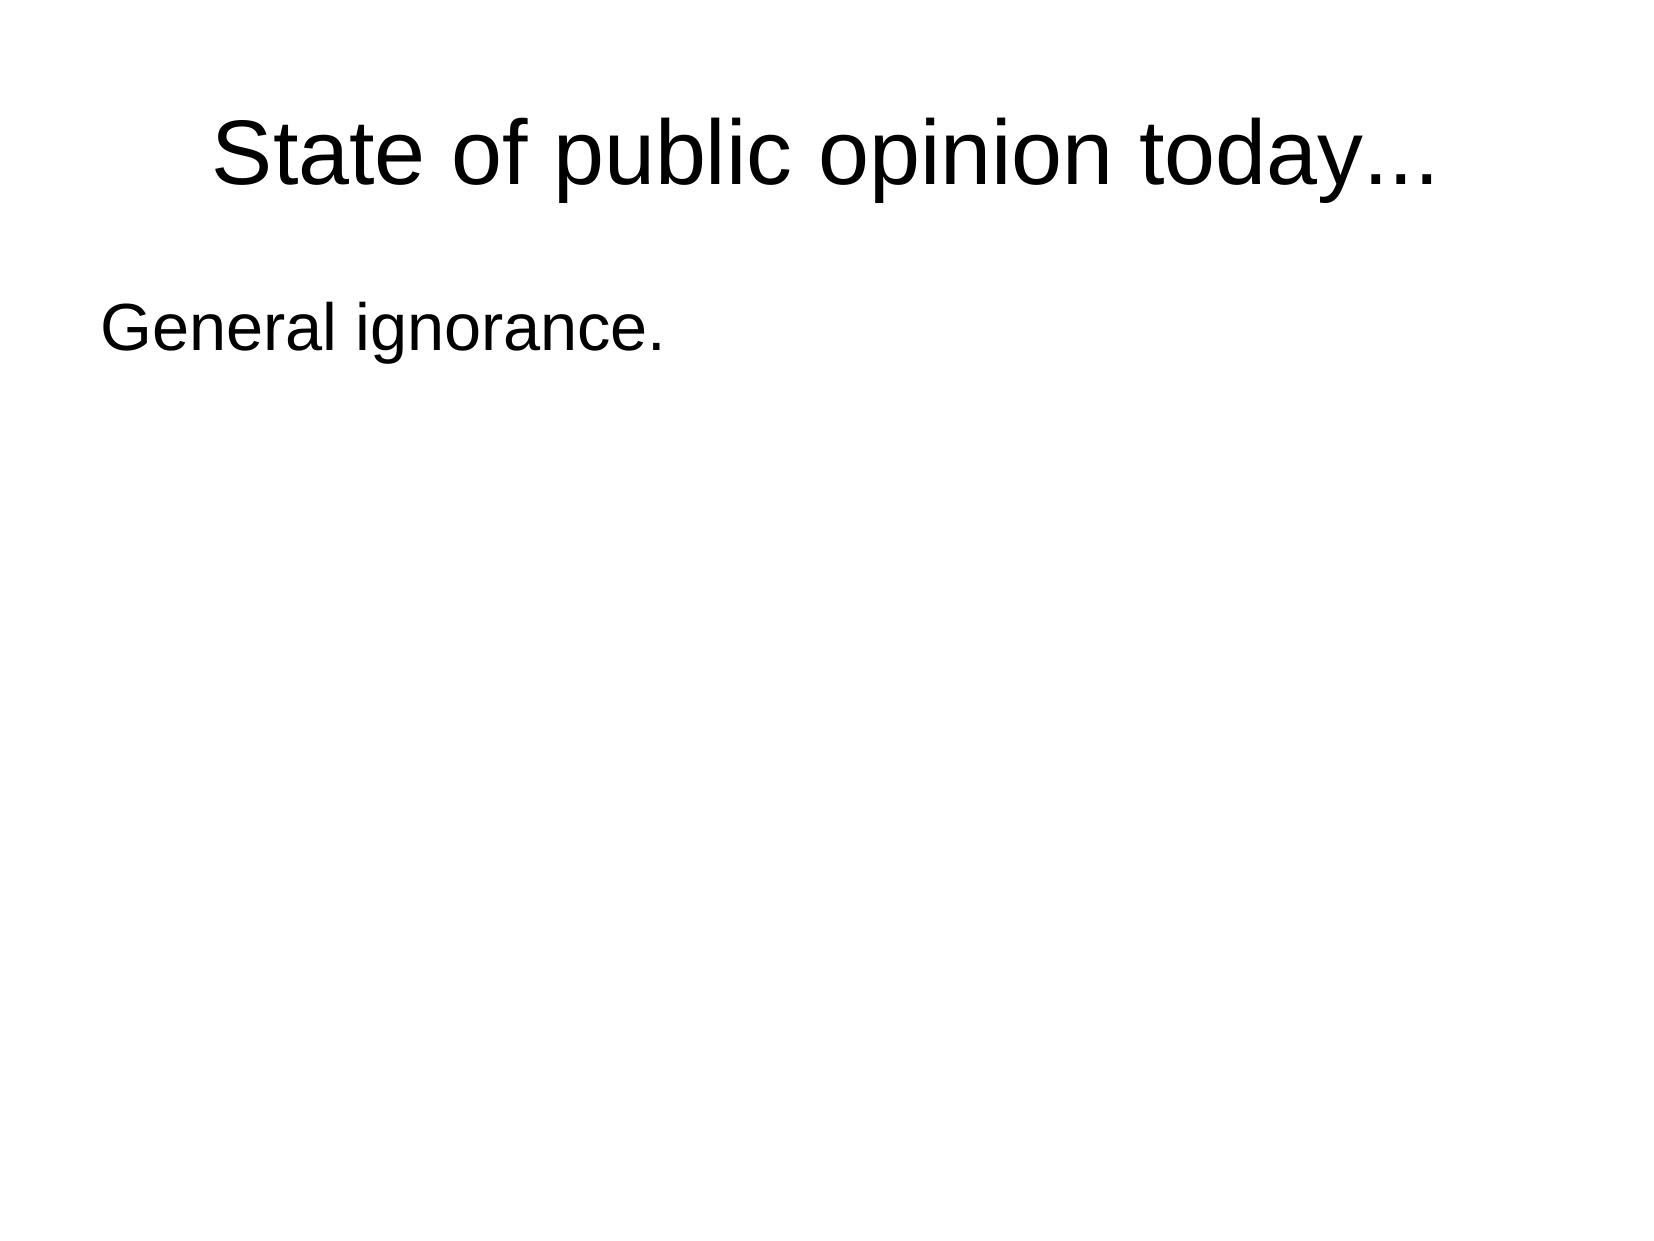

# State of public opinion today...
General ignorance.